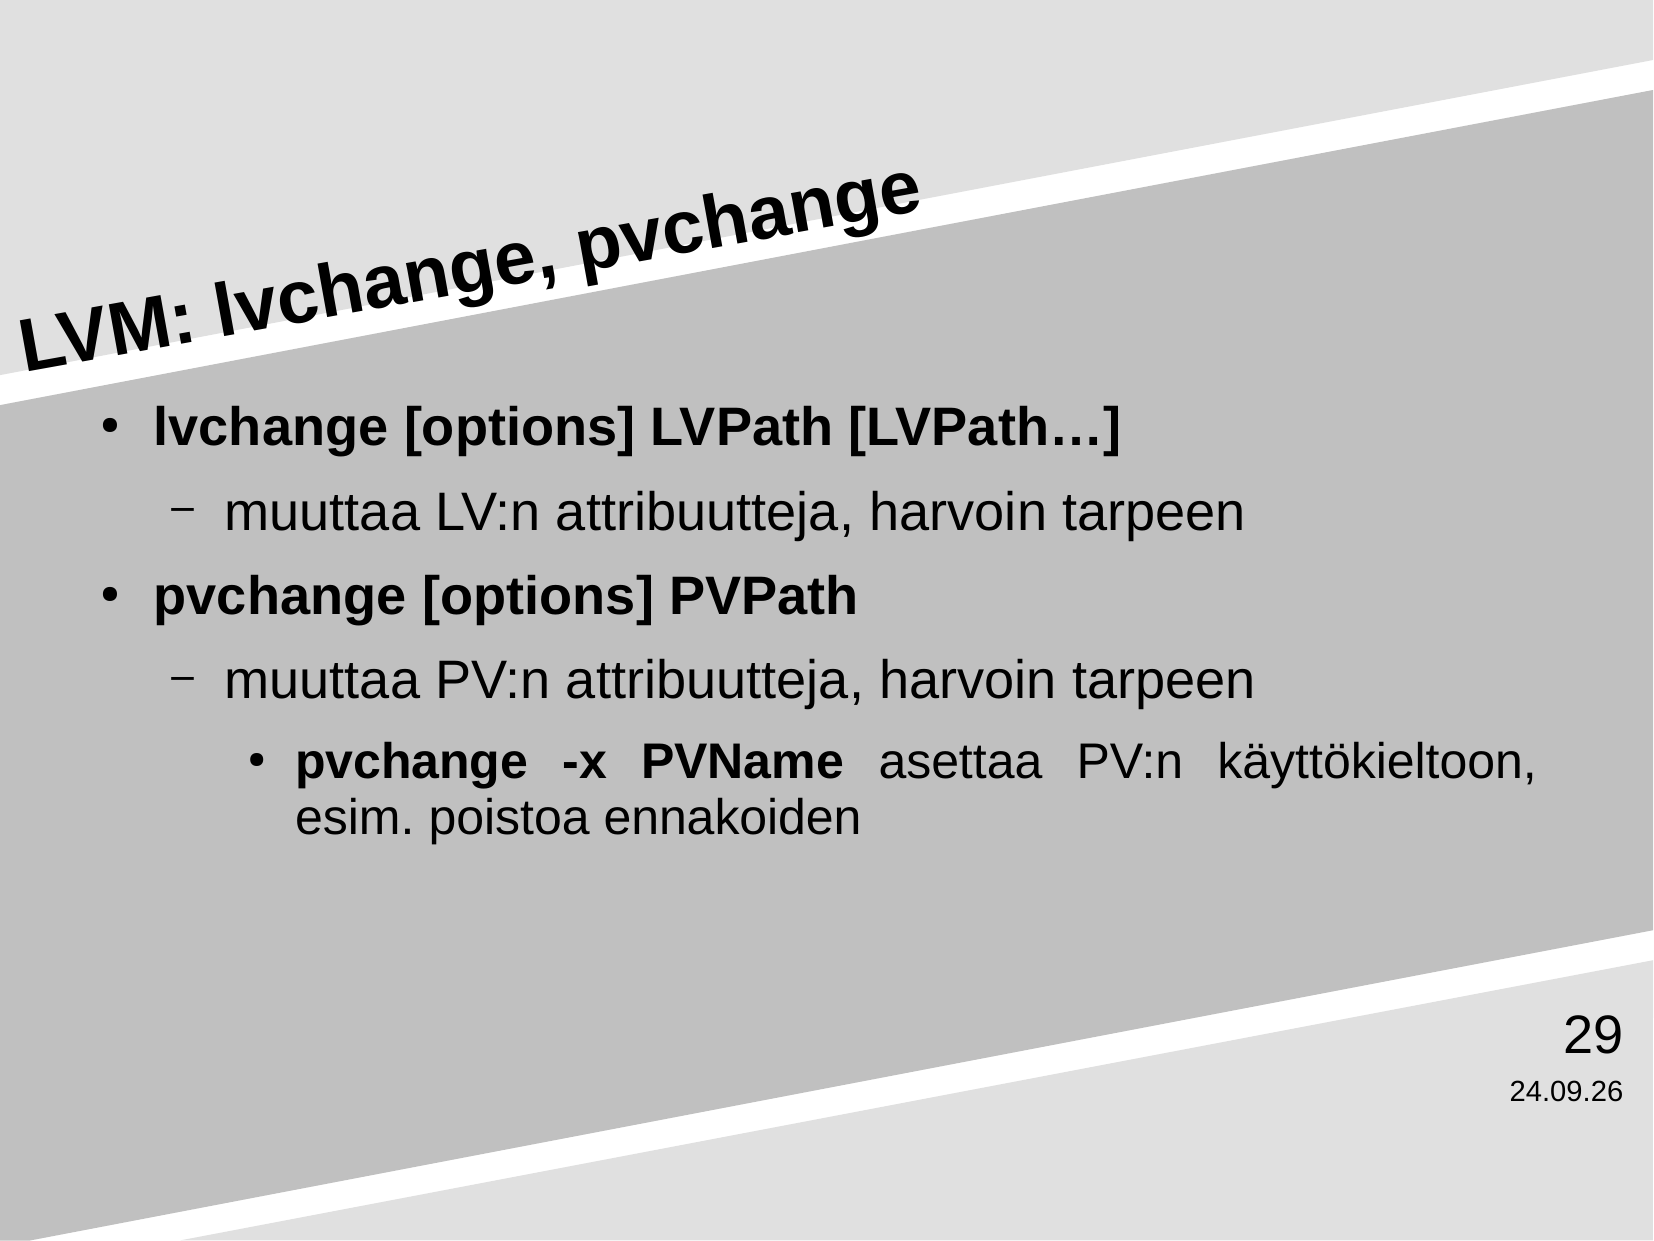

# LVM: lvchange, pvchange
lvchange [options] LVPath [LVPath…]
muuttaa LV:n attribuutteja, harvoin tarpeen
pvchange [options] PVPath
muuttaa PV:n attribuutteja, harvoin tarpeen
pvchange -x PVName asettaa PV:n käyttökieltoon, esim. poistoa ennakoiden
29